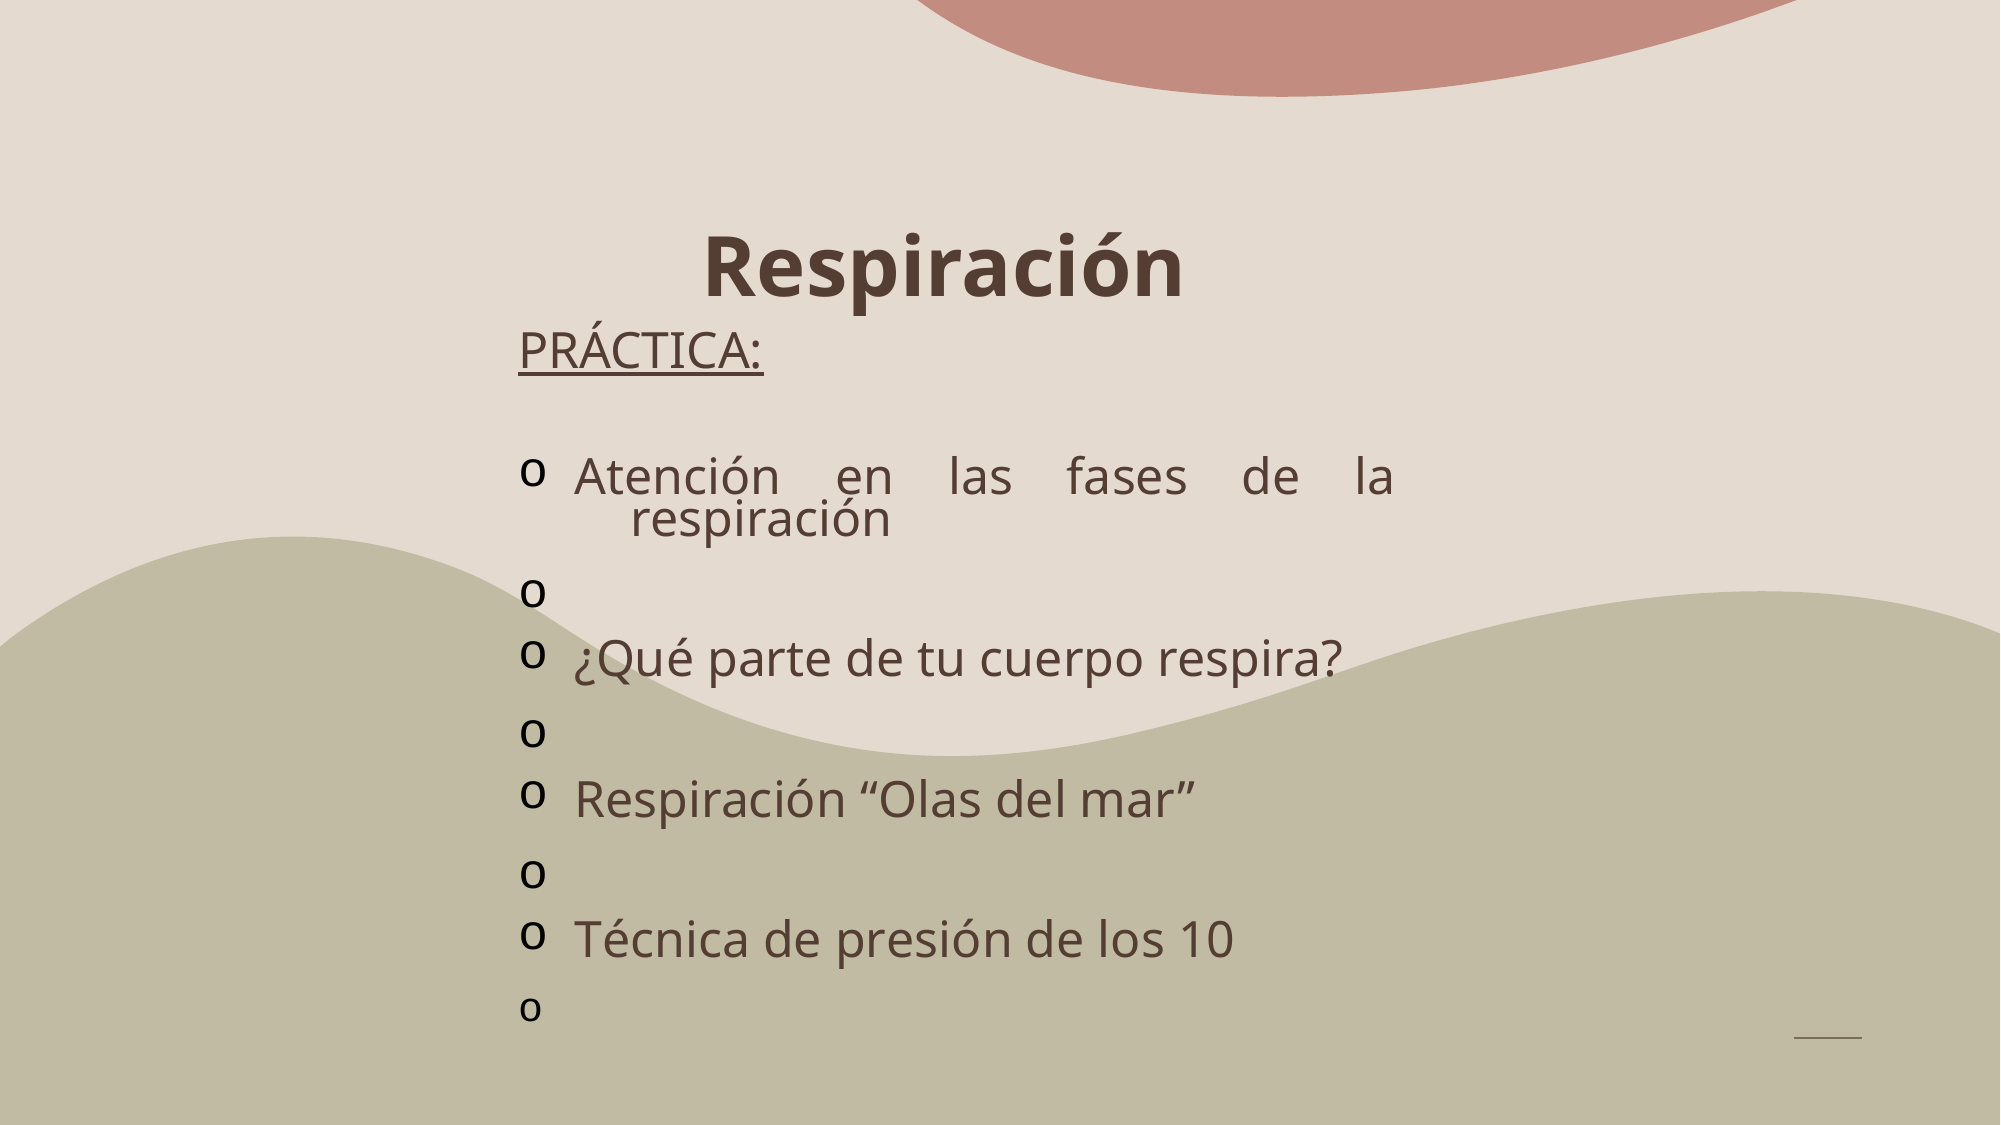

# Respiración
PRÁCTICA:
Atención en las fases de la respiración
¿Qué parte de tu cuerpo respira?
Respiración “Olas del mar”
Técnica de presión de los 10